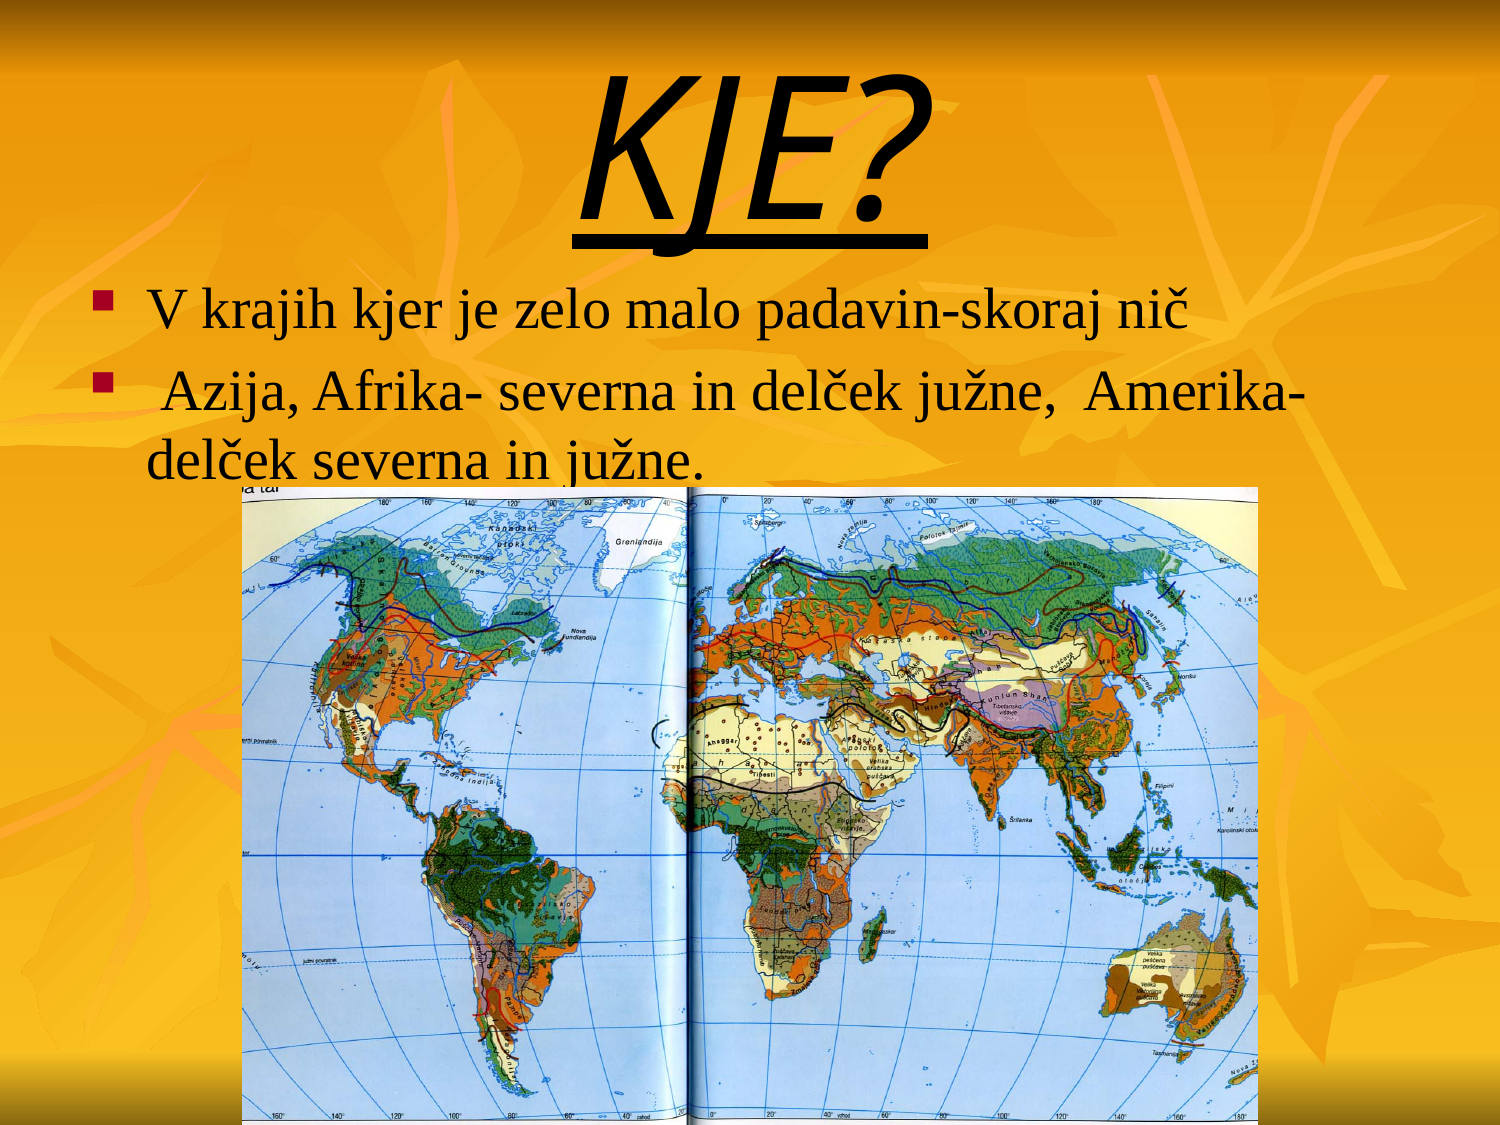

# KJE?
V krajih kjer je zelo malo padavin-skoraj nič
 Azija, Afrika- severna in delček južne, Amerika- delček severna in južne.